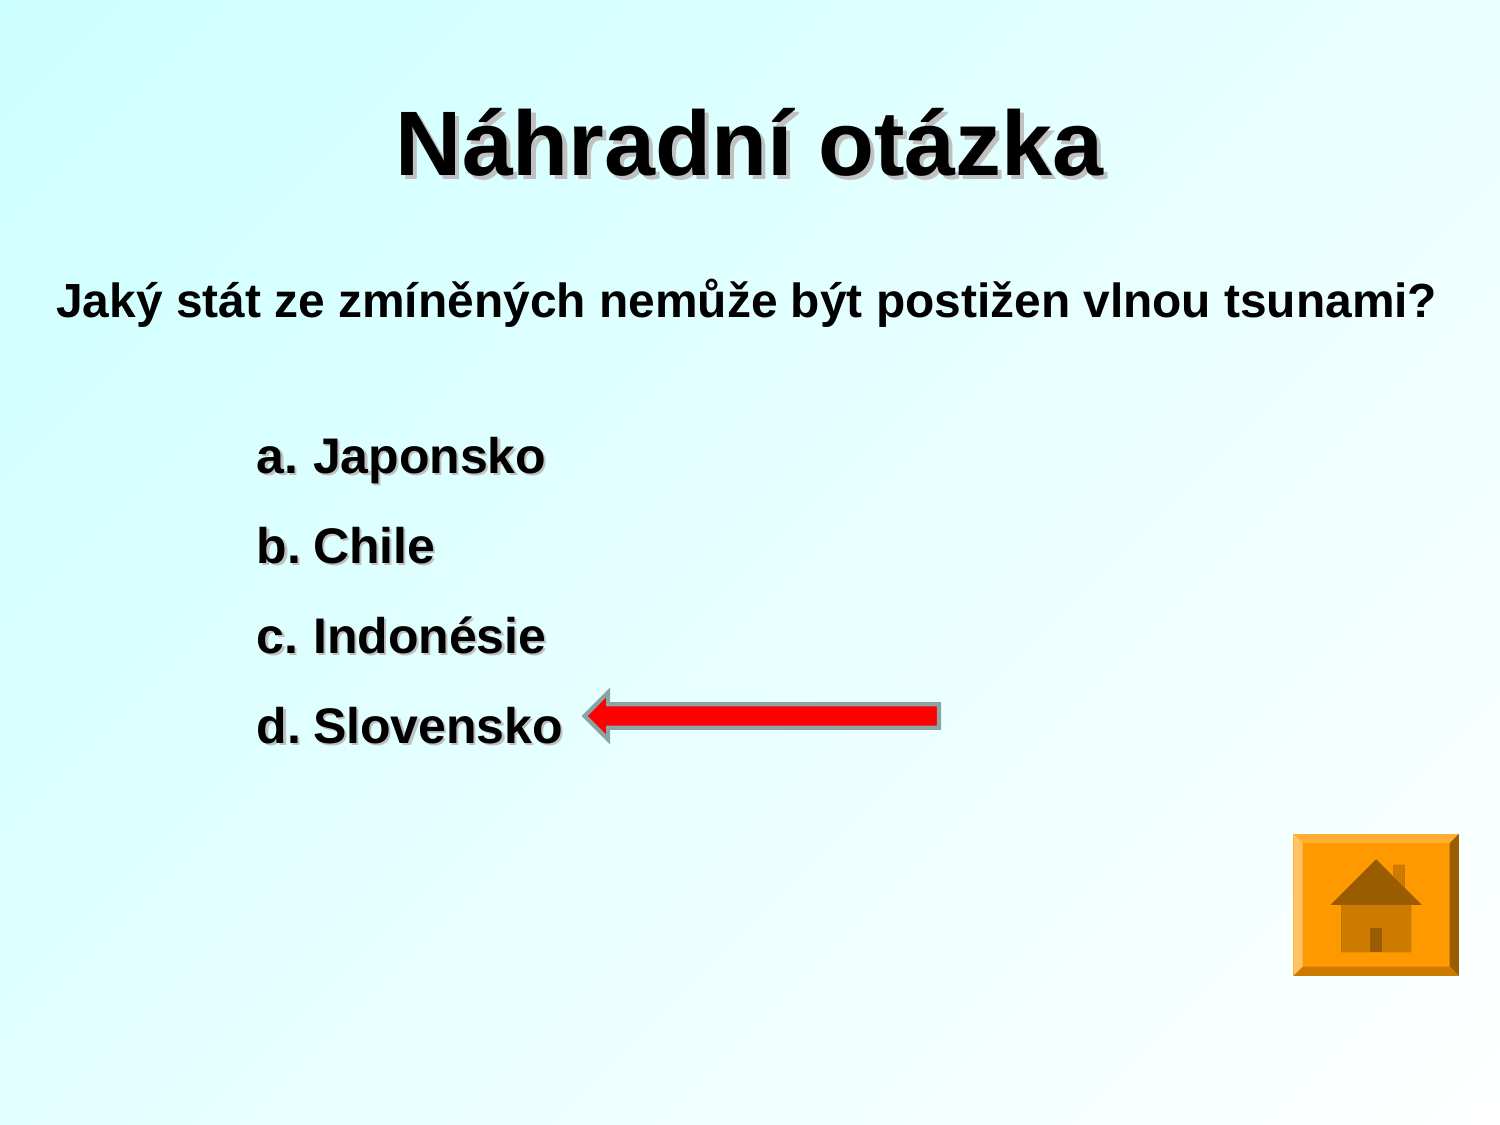

# Náhradní otázka
Jaký stát ze zmíněných nemůže být postižen vlnou tsunami?
Japonsko
Chile
Indonésie
Slovensko